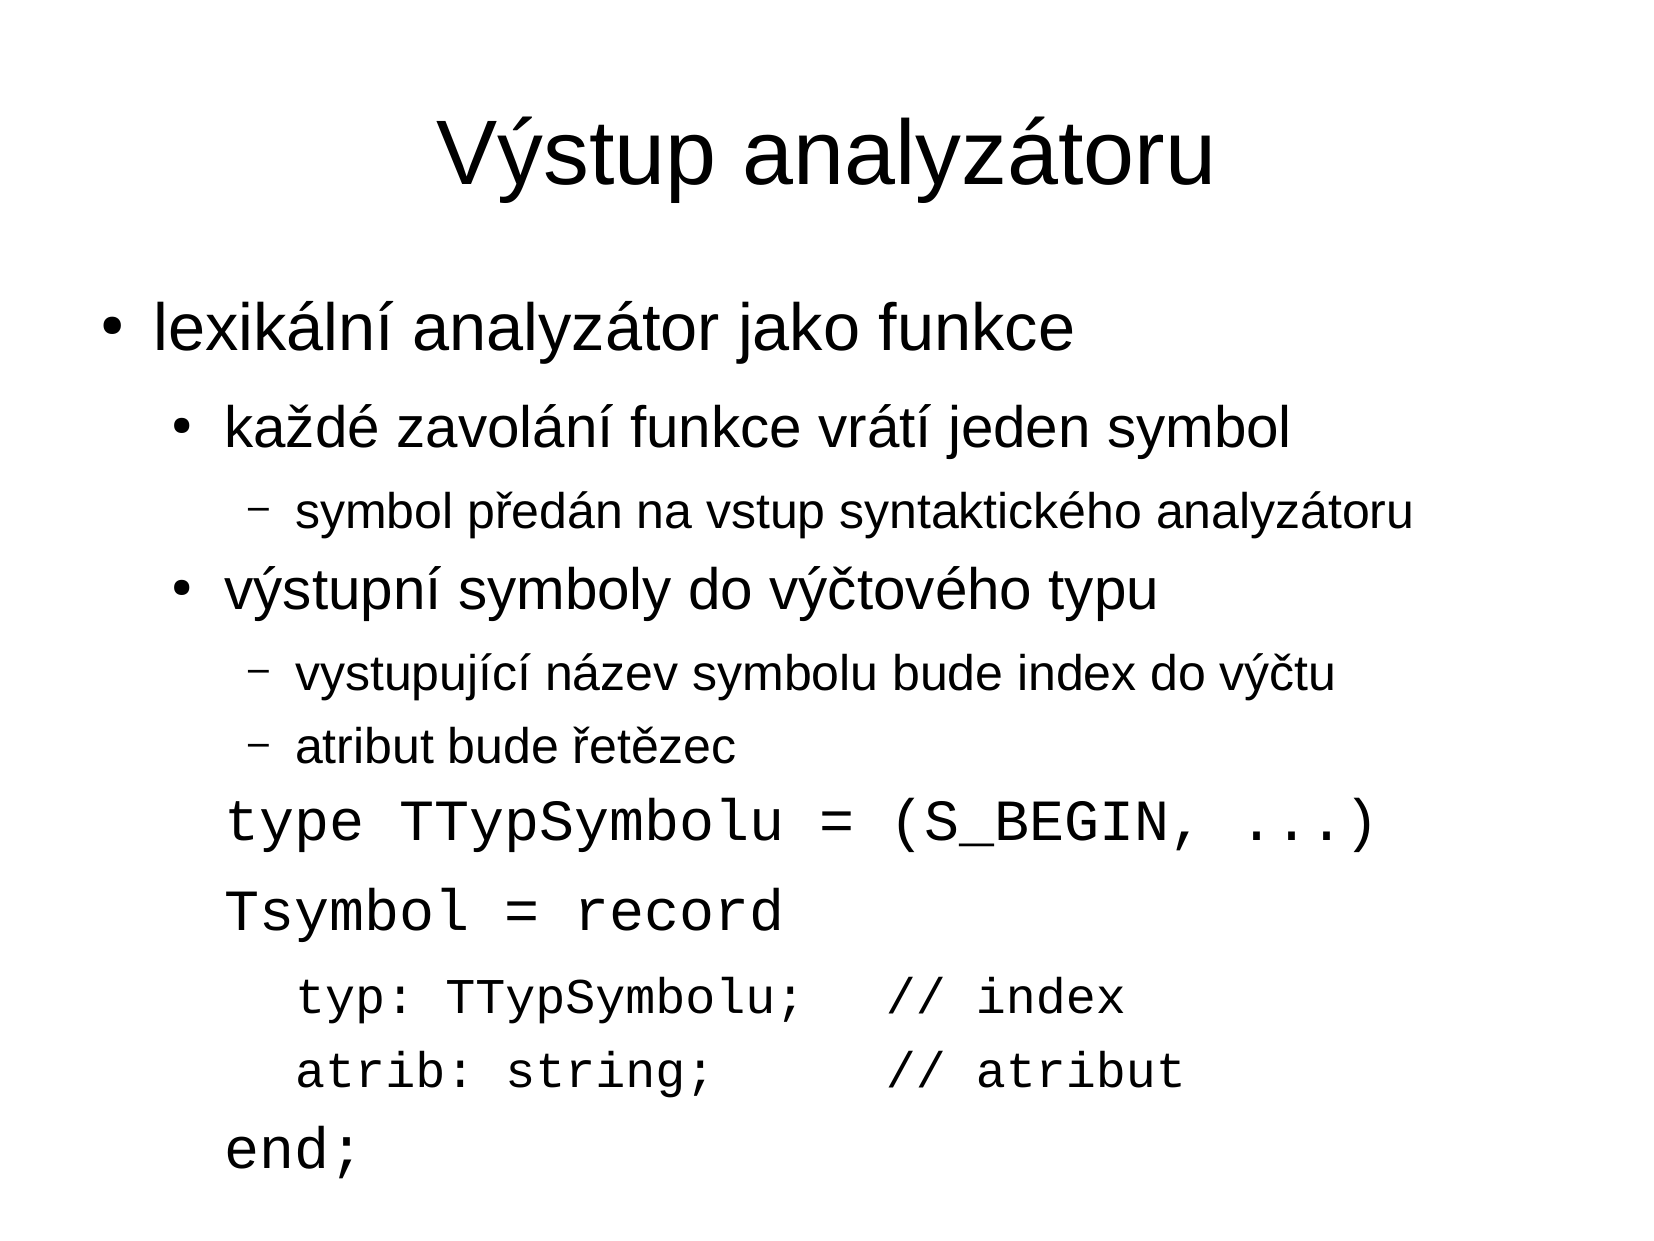

# Výstup analyzátoru
lexikální analyzátor jako funkce
každé zavolání funkce vrátí jeden symbol
symbol předán na vstup syntaktického analyzátoru
výstupní symboly do výčtového typu
vystupující název symbolu bude index do výčtu
atribut bude řetězec
type TTypSymbolu = (S_BEGIN, ...)
Tsymbol = record
typ: TTypSymbolu;		// index
atrib: string;			// atribut
end;